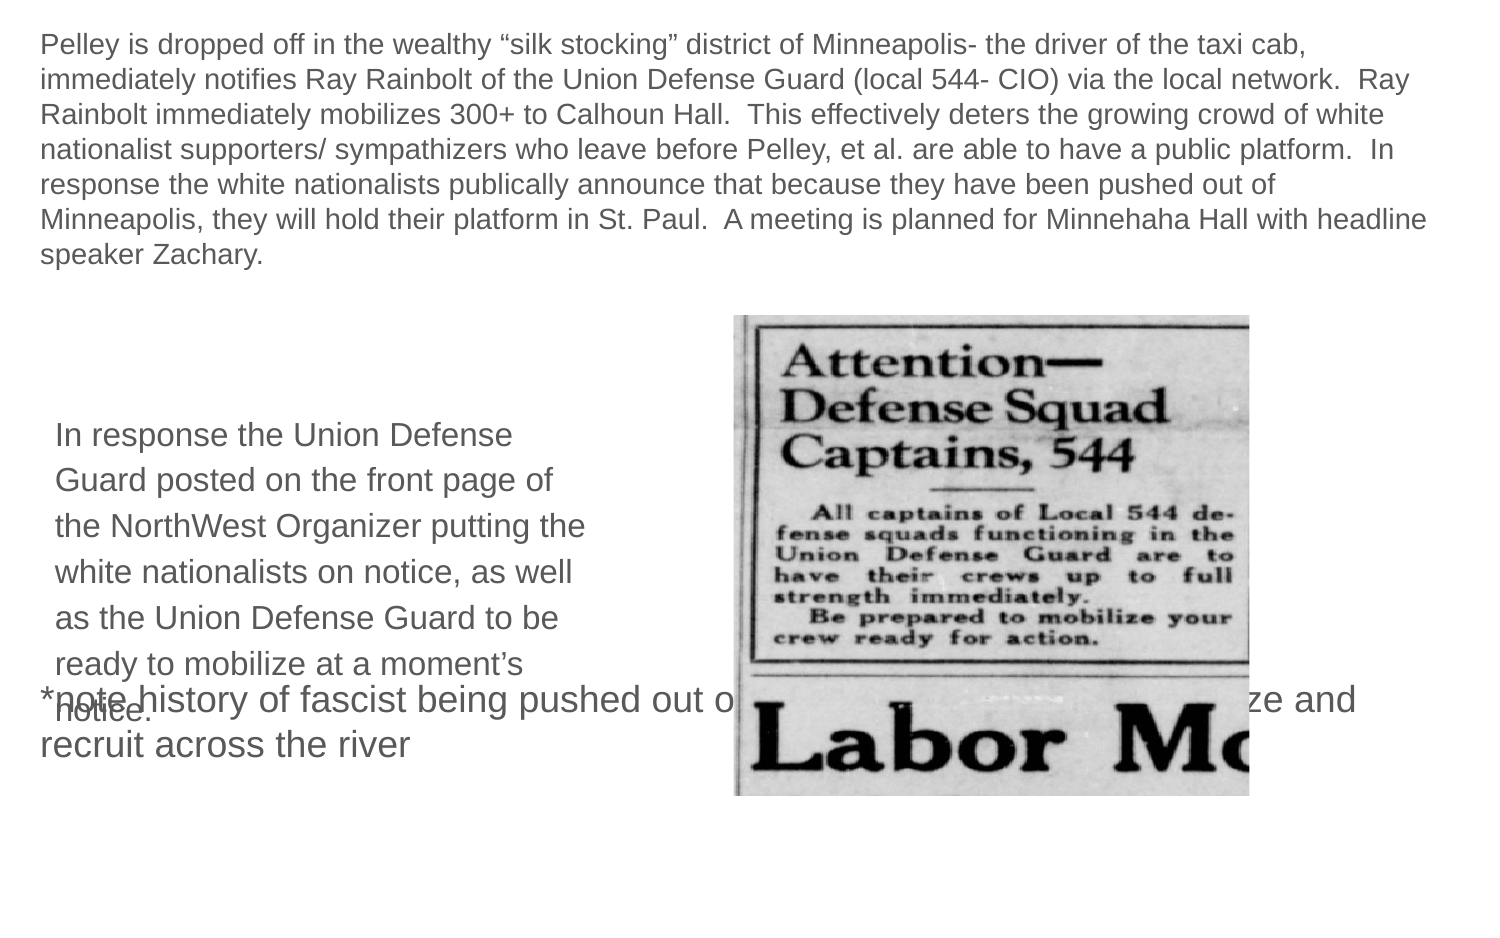

# Pelley is dropped off in the wealthy “silk stocking” district of Minneapolis- the driver of the taxi cab, immediately notifies Ray Rainbolt of the Union Defense Guard (local 544- CIO) via the local network. Ray Rainbolt immediately mobilizes 300+ to Calhoun Hall. This effectively deters the growing crowd of white nationalist supporters/ sympathizers who leave before Pelley, et al. are able to have a public platform. In response the white nationalists publically announce that because they have been pushed out of Minneapolis, they will hold their platform in St. Paul. A meeting is planned for Minnehaha Hall with headline speaker Zachary.
*note history of fascist being pushed out of minneapolis , only to reorganize and recruit across the river
In response the Union Defense Guard posted on the front page of the NorthWest Organizer putting the white nationalists on notice, as well as the Union Defense Guard to be ready to mobilize at a moment’s notice.